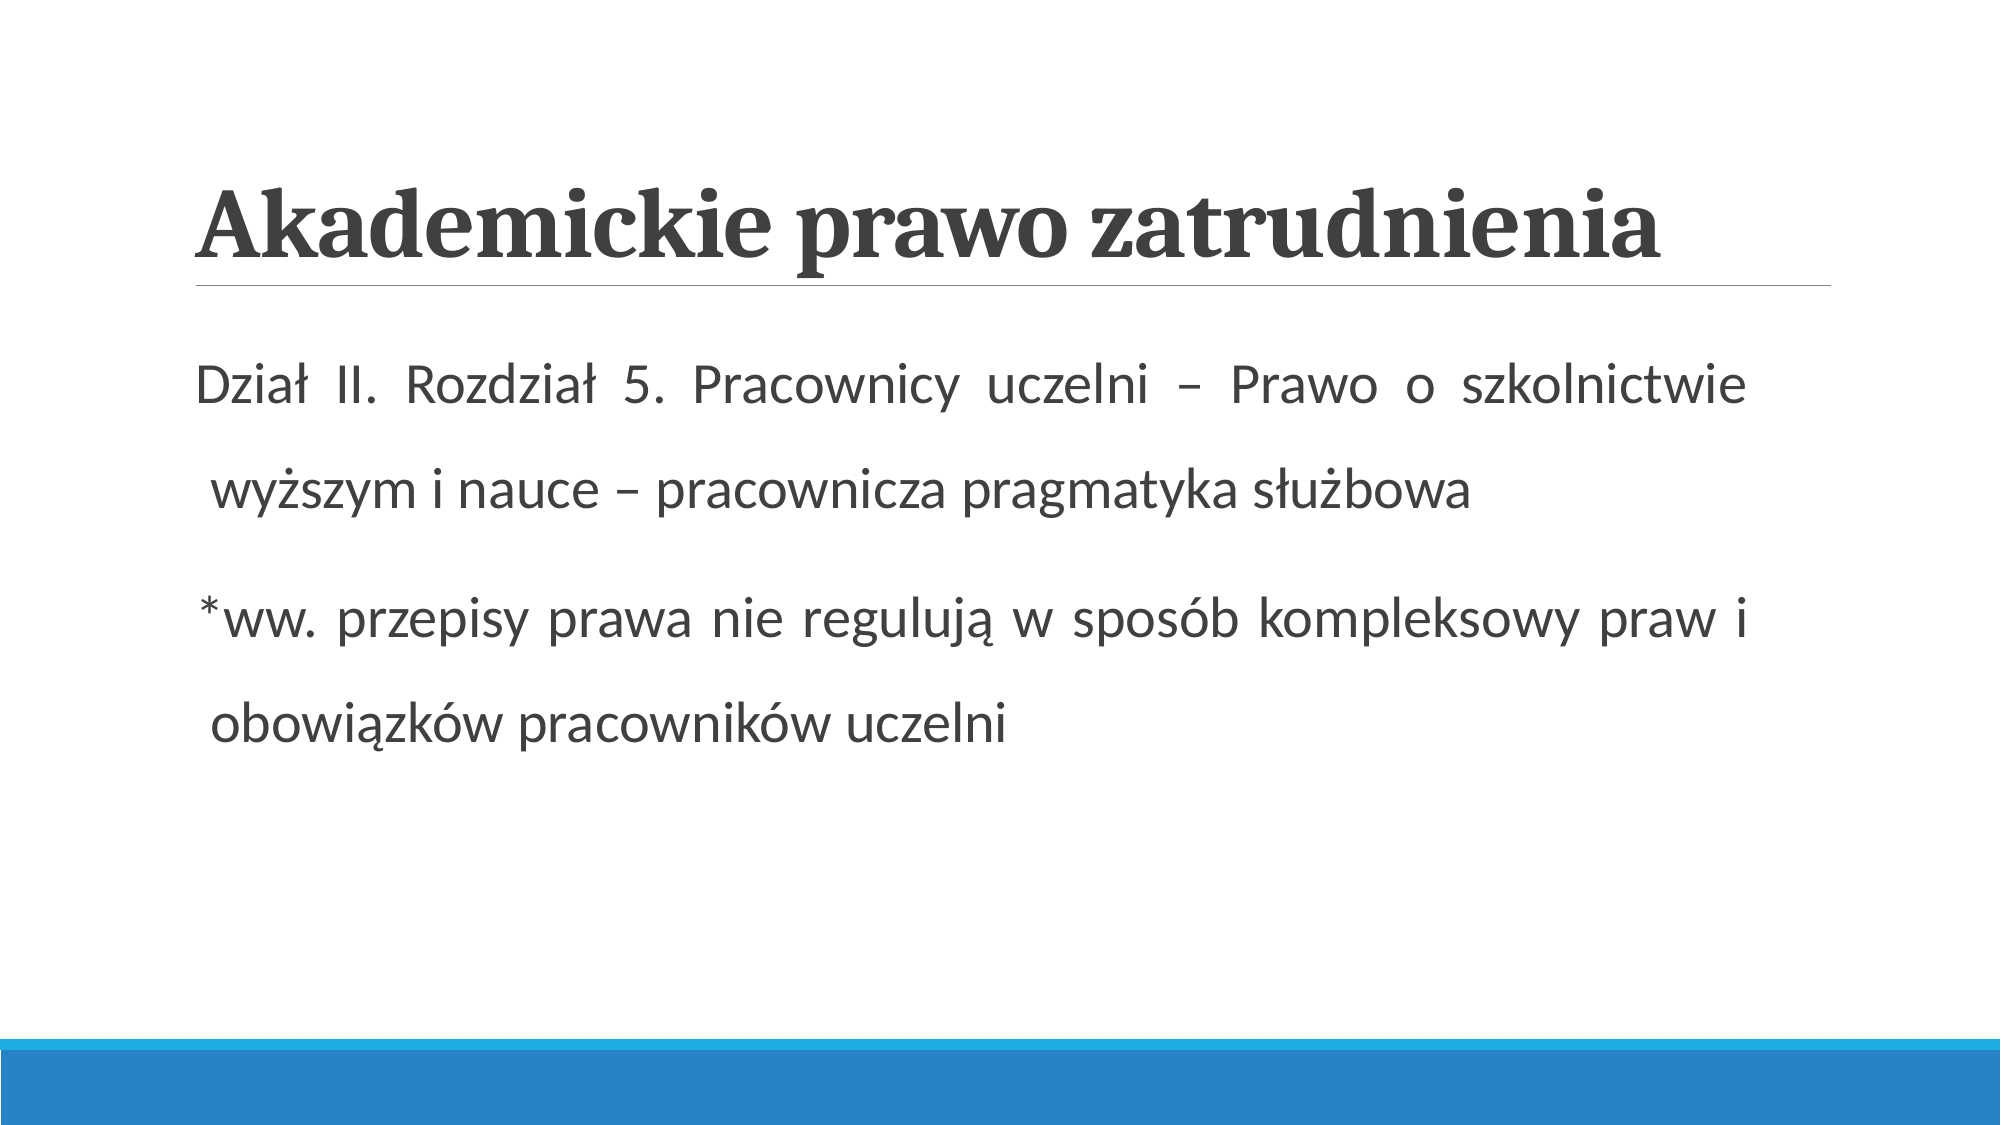

# Akademickie prawo zatrudnienia
Dział II. Rozdział 5. Pracownicy uczelni – Prawo o szkolnictwie wyższym i nauce – pracownicza pragmatyka służbowa
*ww. przepisy prawa nie regulują w sposób kompleksowy praw i obowiązków pracowników uczelni